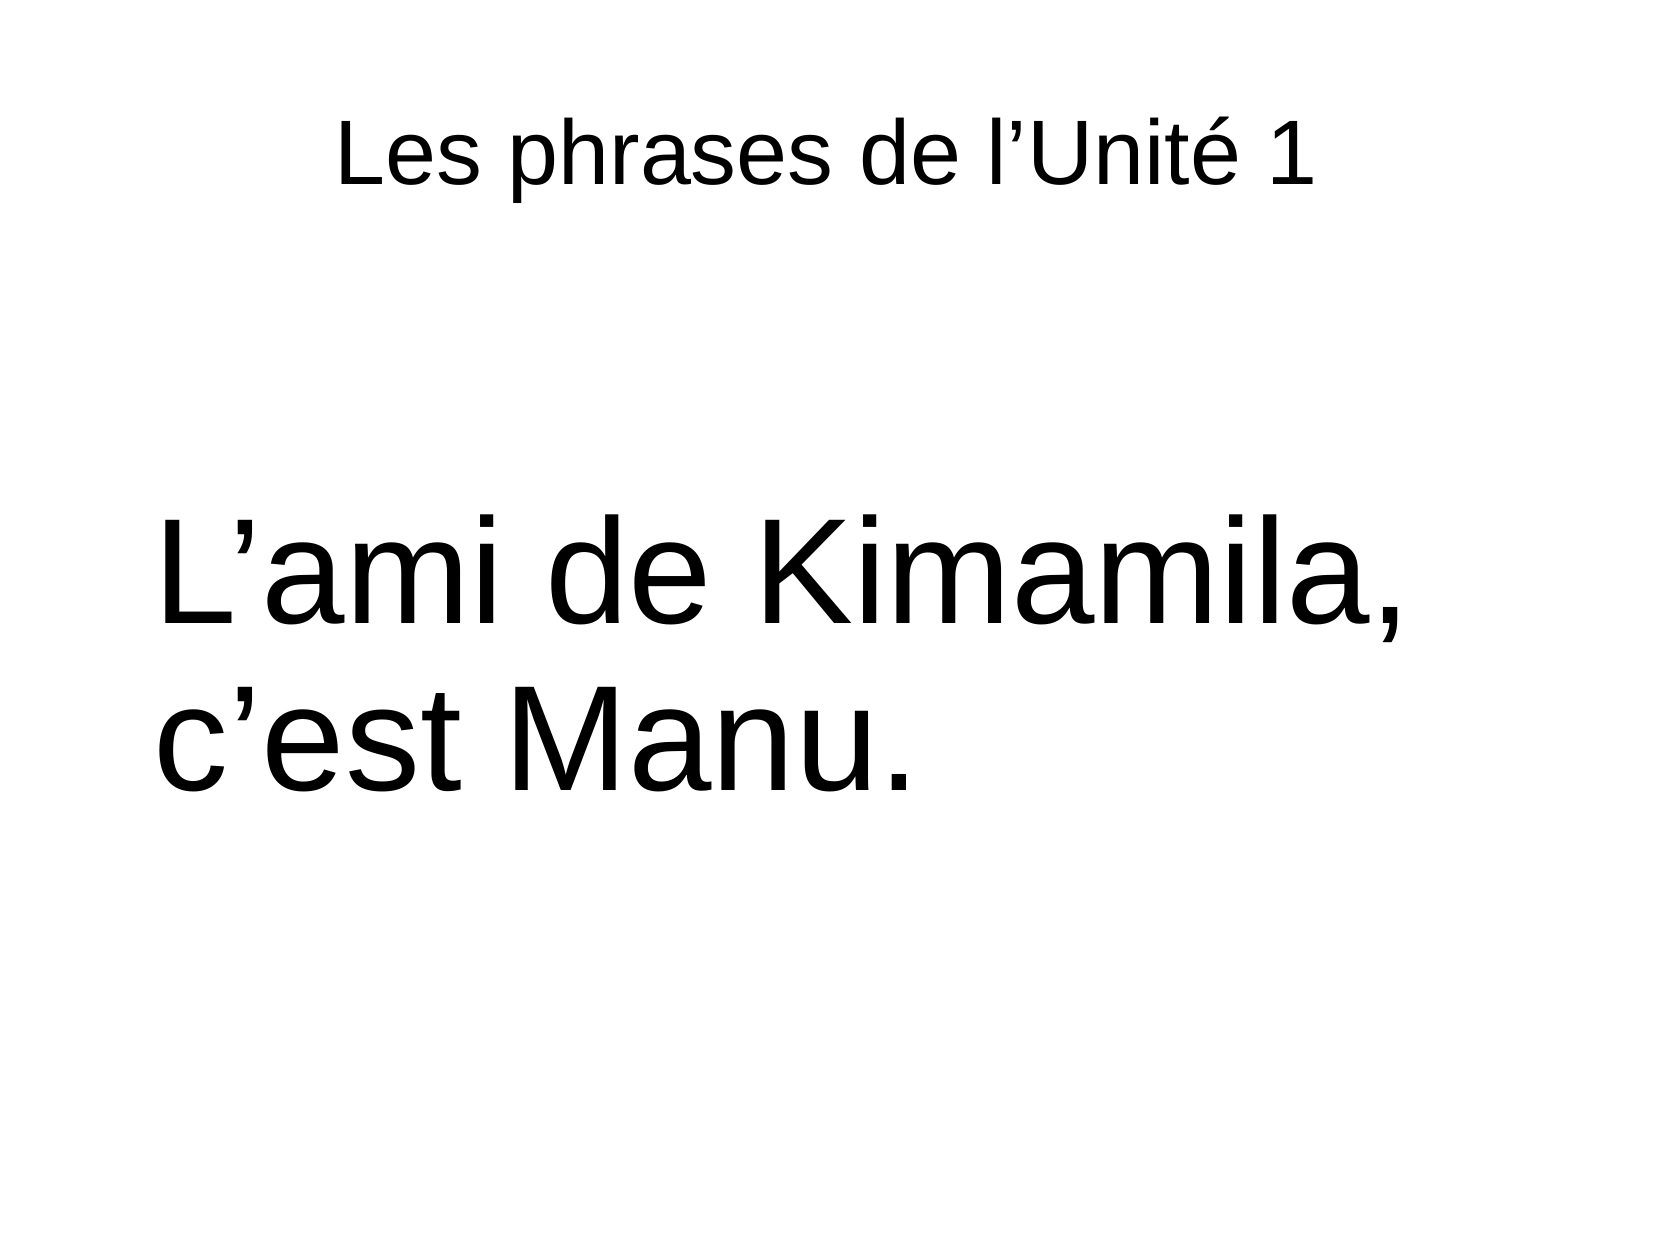

# Les phrases de l’Unité 1
L’ami de Kimamila,
c’est Manu.